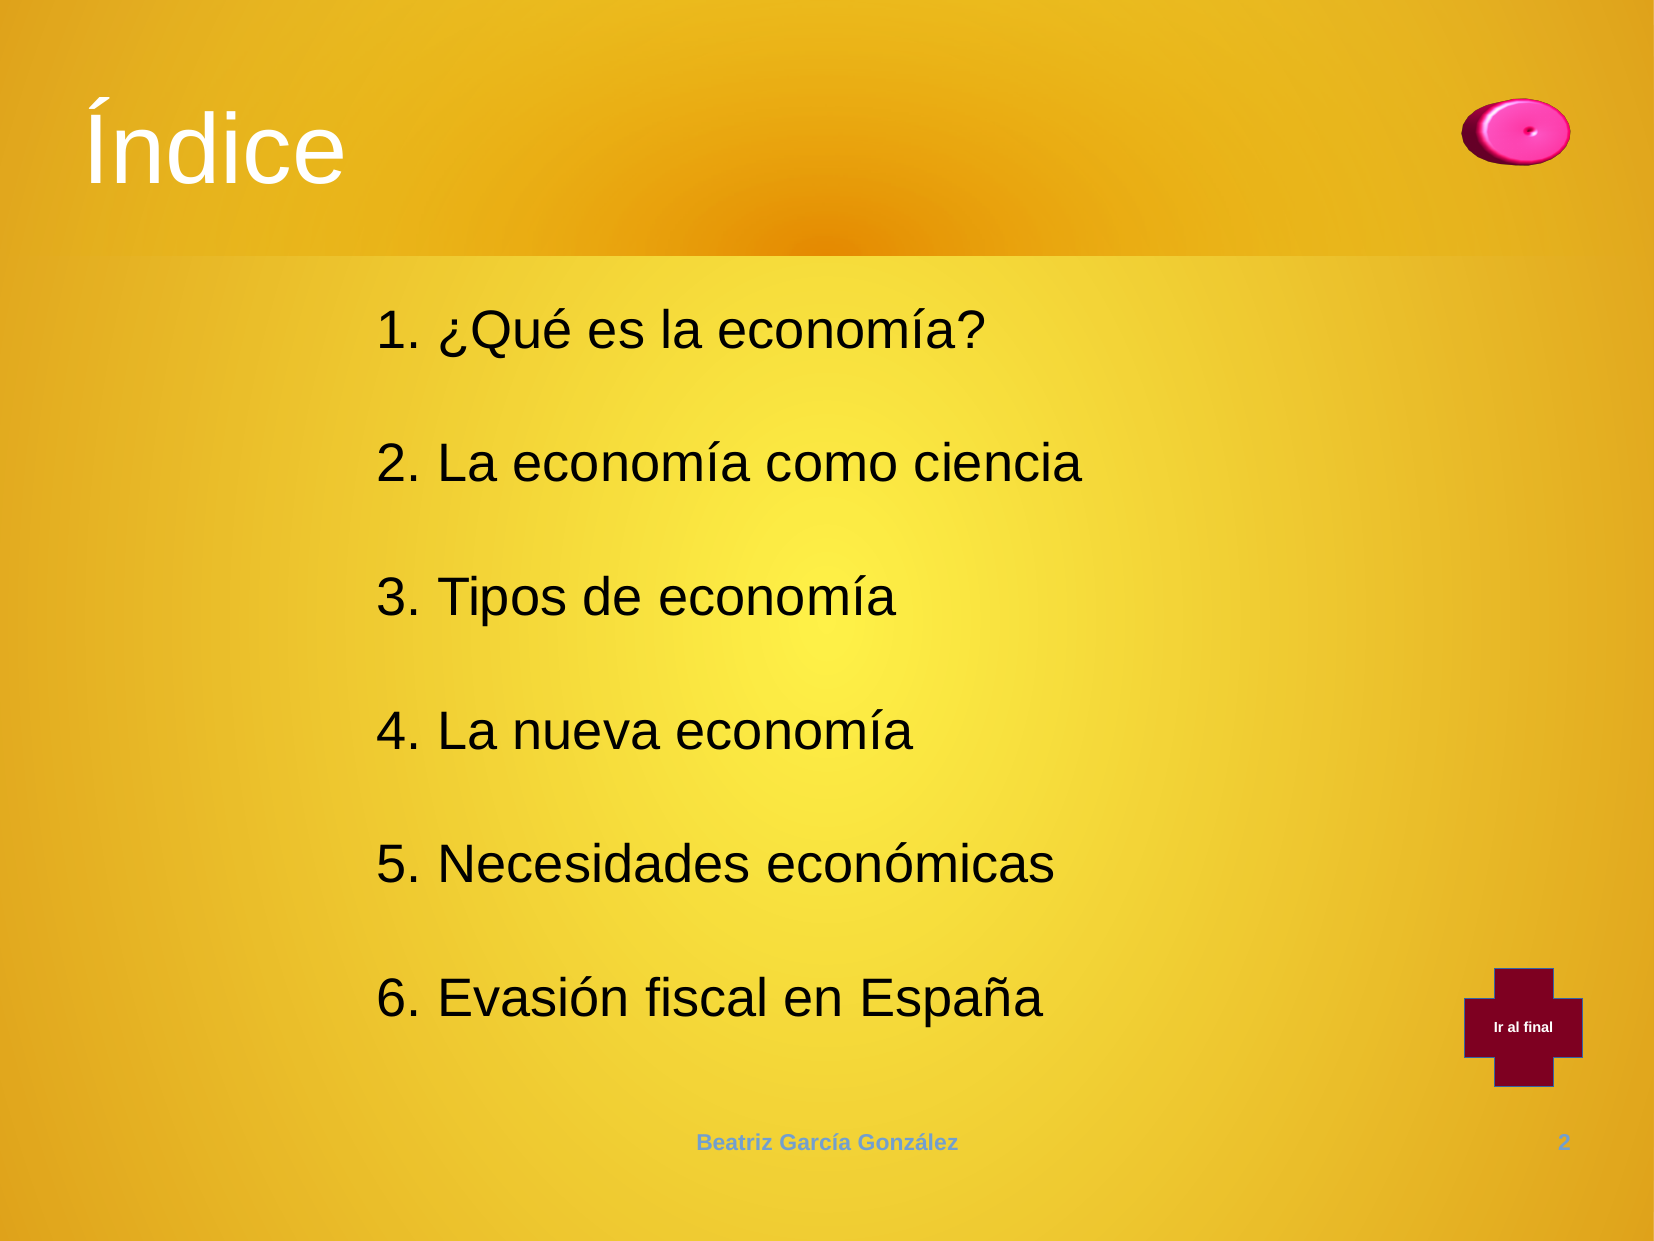

# Índice
 ¿Qué es la economía?
 La economía como ciencia
 Tipos de economía
 La nueva economía
 Necesidades económicas
 Evasión fiscal en España
Ir al final
Beatriz García González
2